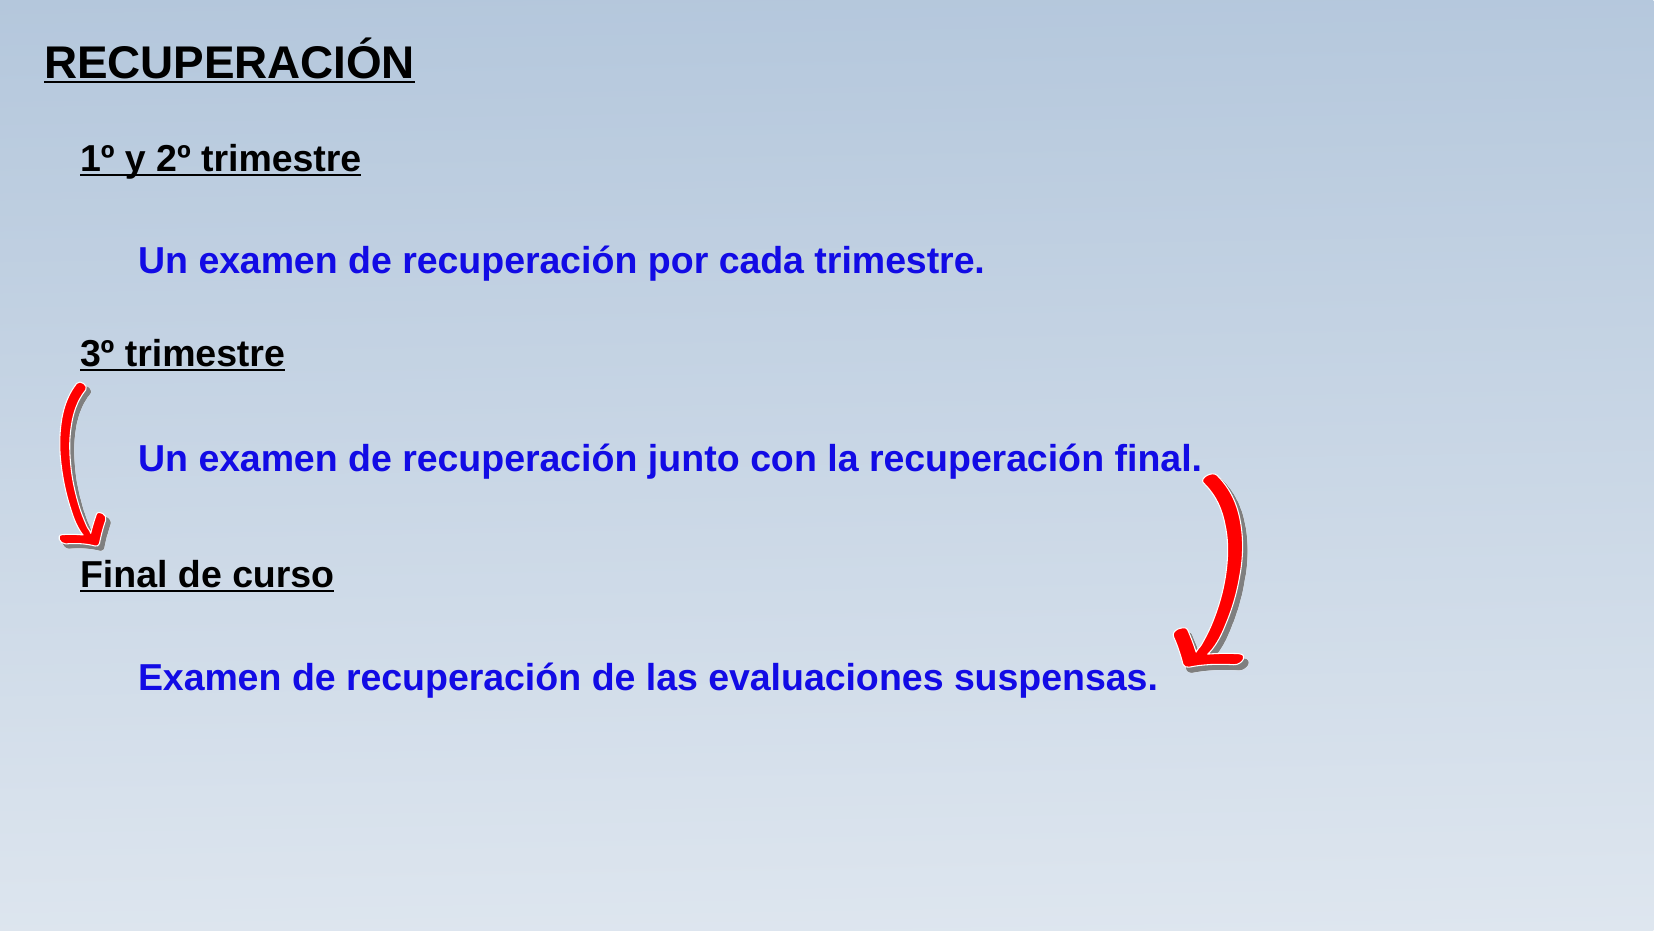

RECUPERACIÓN
1º y 2º trimestre
Un examen de recuperación por cada trimestre.
3º trimestre
Un examen de recuperación junto con la recuperación final.
Final de curso
Examen de recuperación de las evaluaciones suspensas.